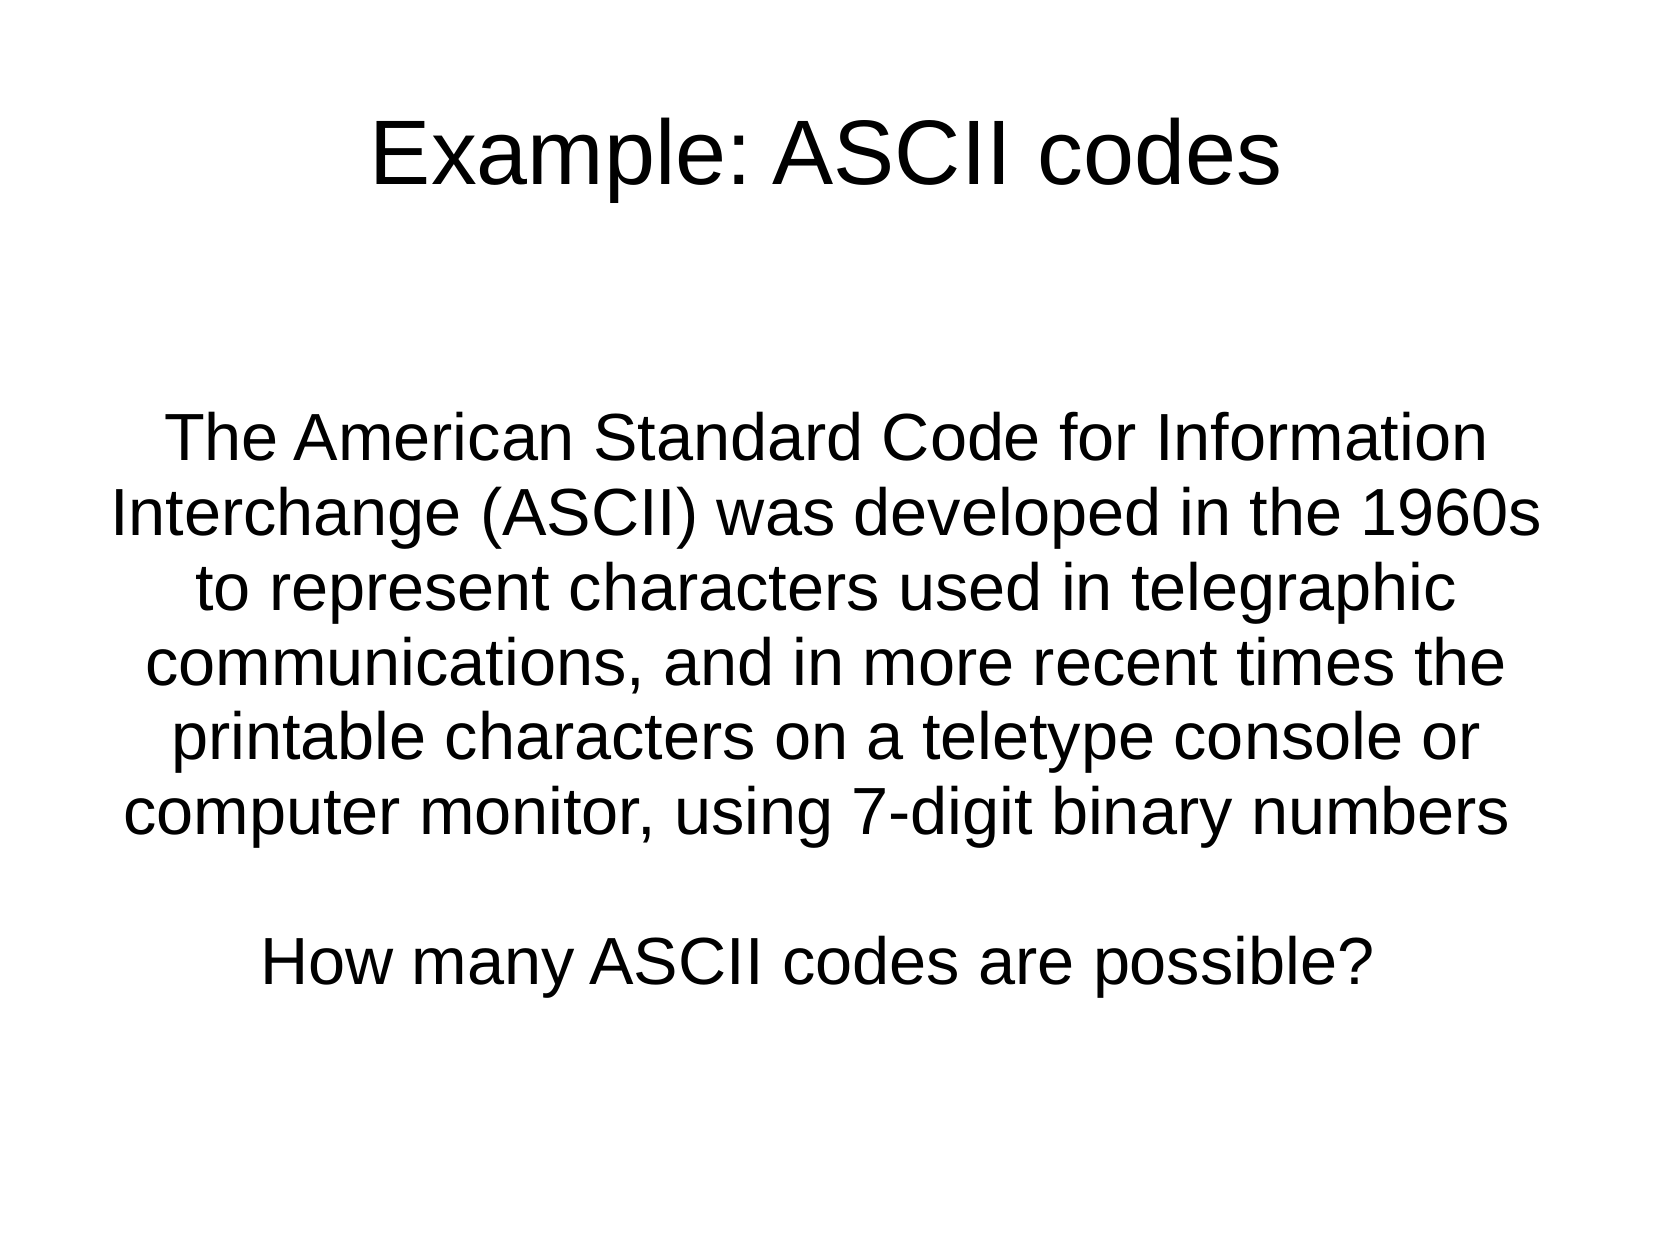

# Example: ASCII codes
The American Standard Code for Information Interchange (ASCII) was developed in the 1960s to represent characters used in telegraphic communications, and in more recent times the printable characters on a teletype console or computer monitor, using 7-digit binary numbers
How many ASCII codes are possible?